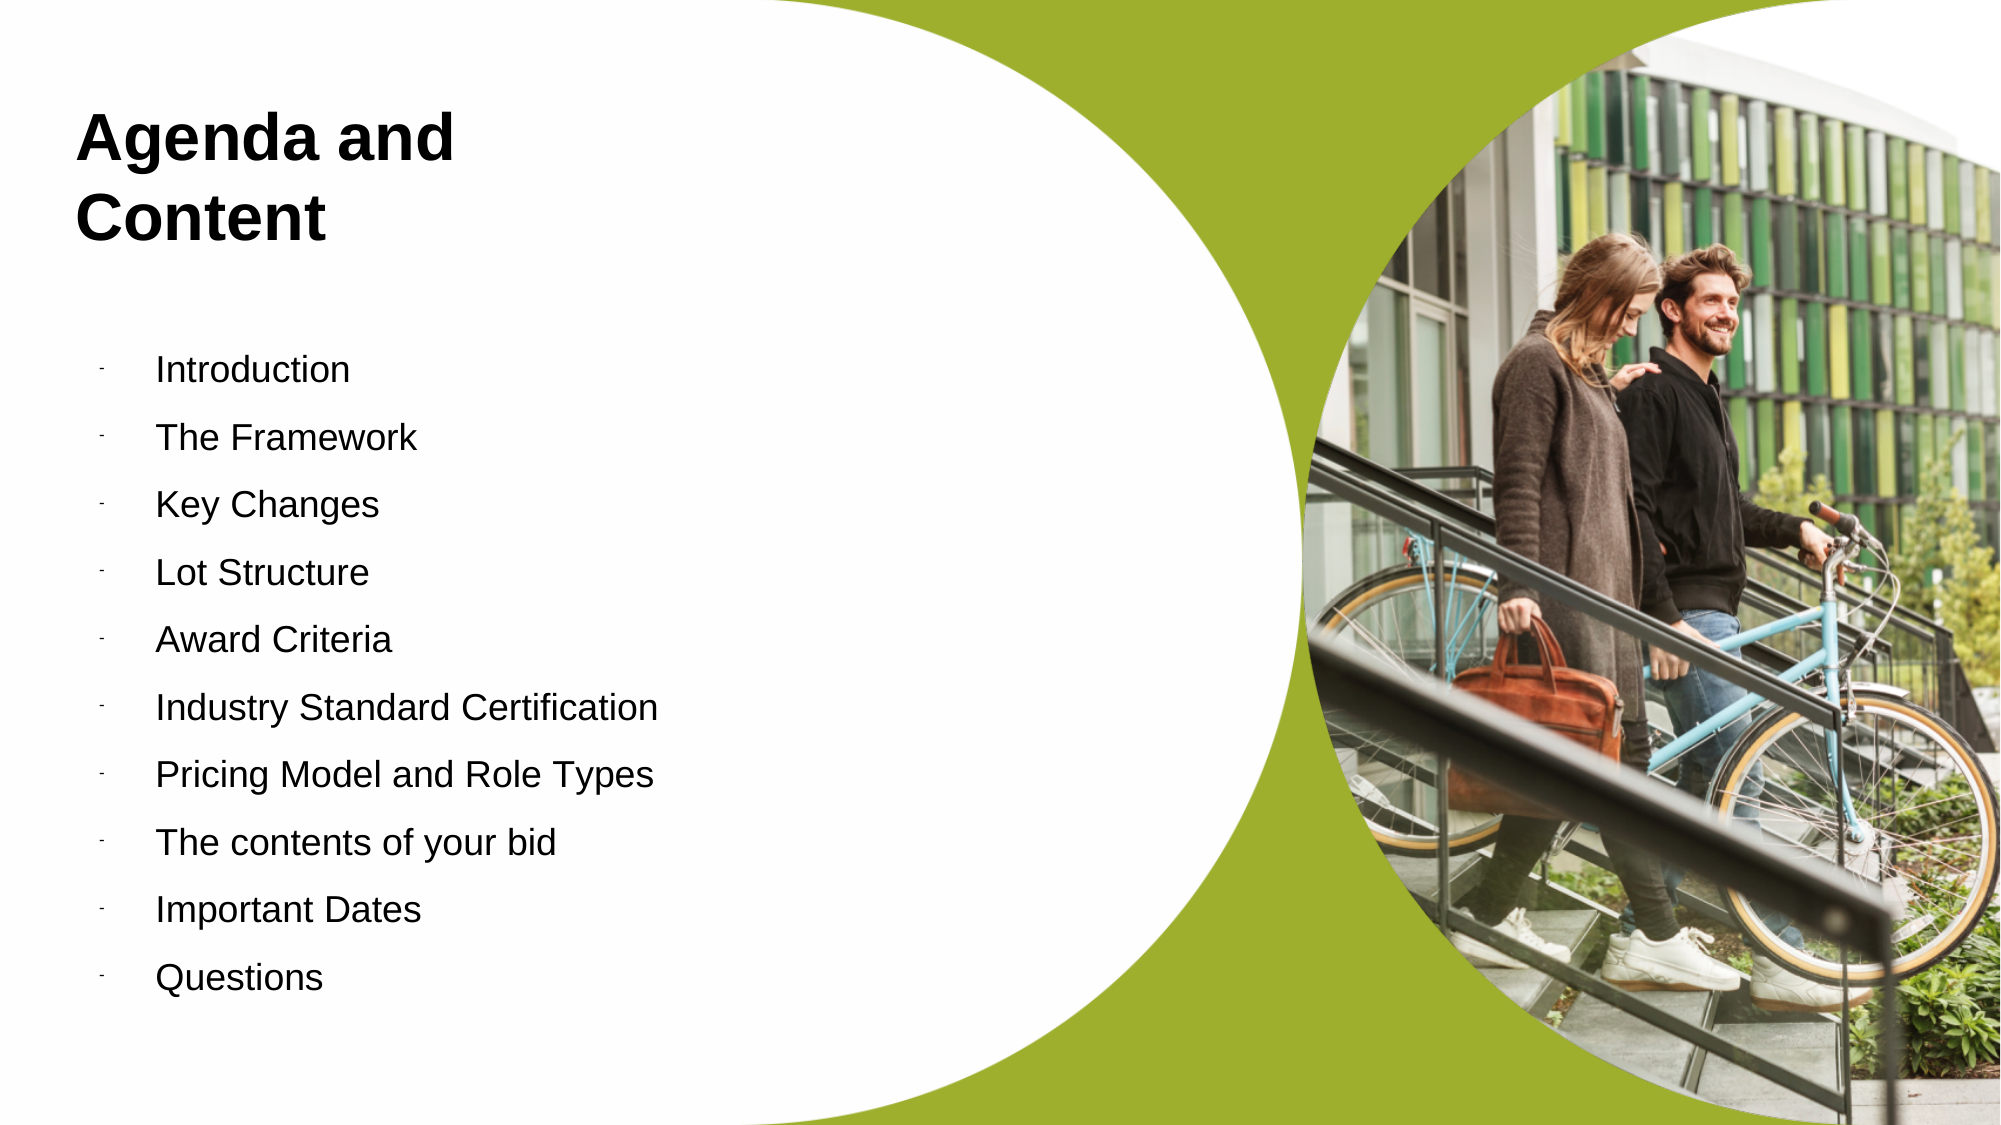

Agenda and Content
# Introduction
The Framework
Key Changes
Lot Structure
Award Criteria
Industry Standard Certification
Pricing Model and Role Types
The contents of your bid
Important Dates
Questions